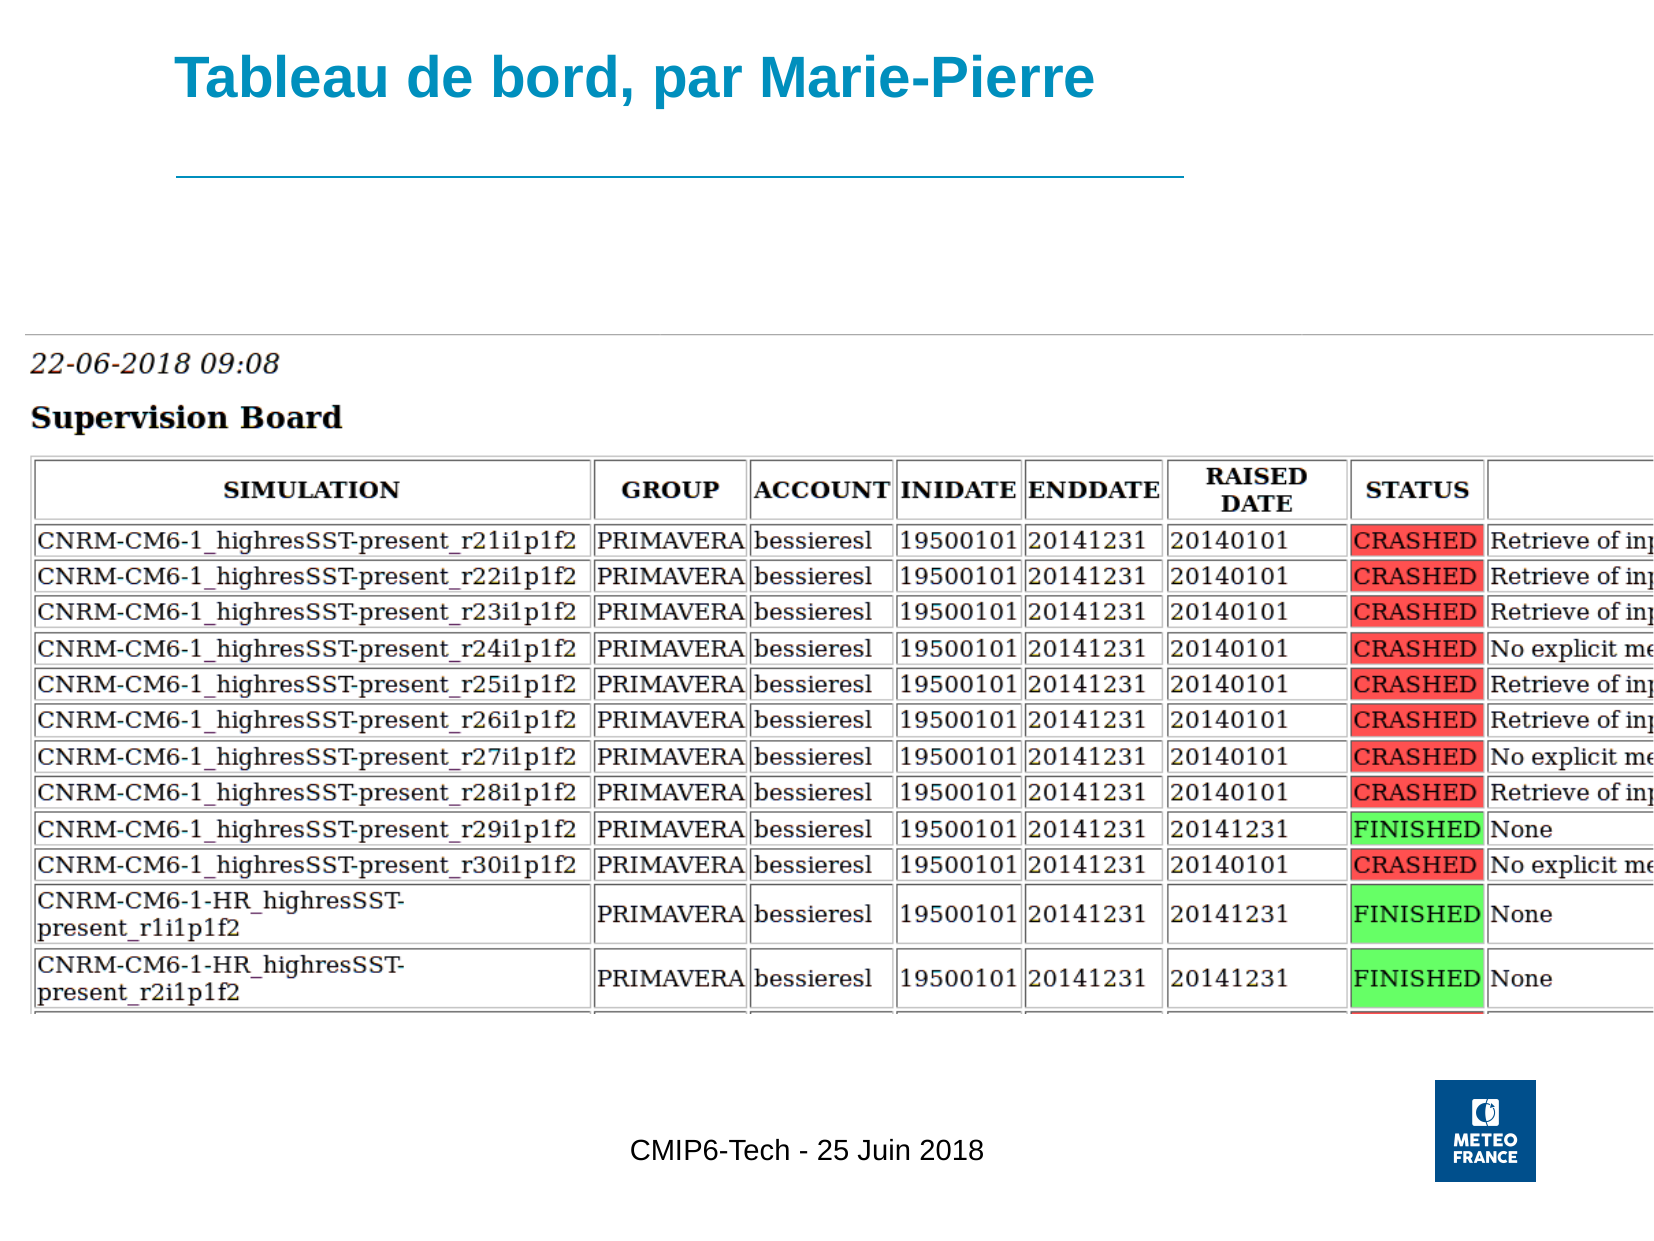

# Tableau de bord, par Marie-Pierre
CMIP6-Tech - 25 Juin 2018